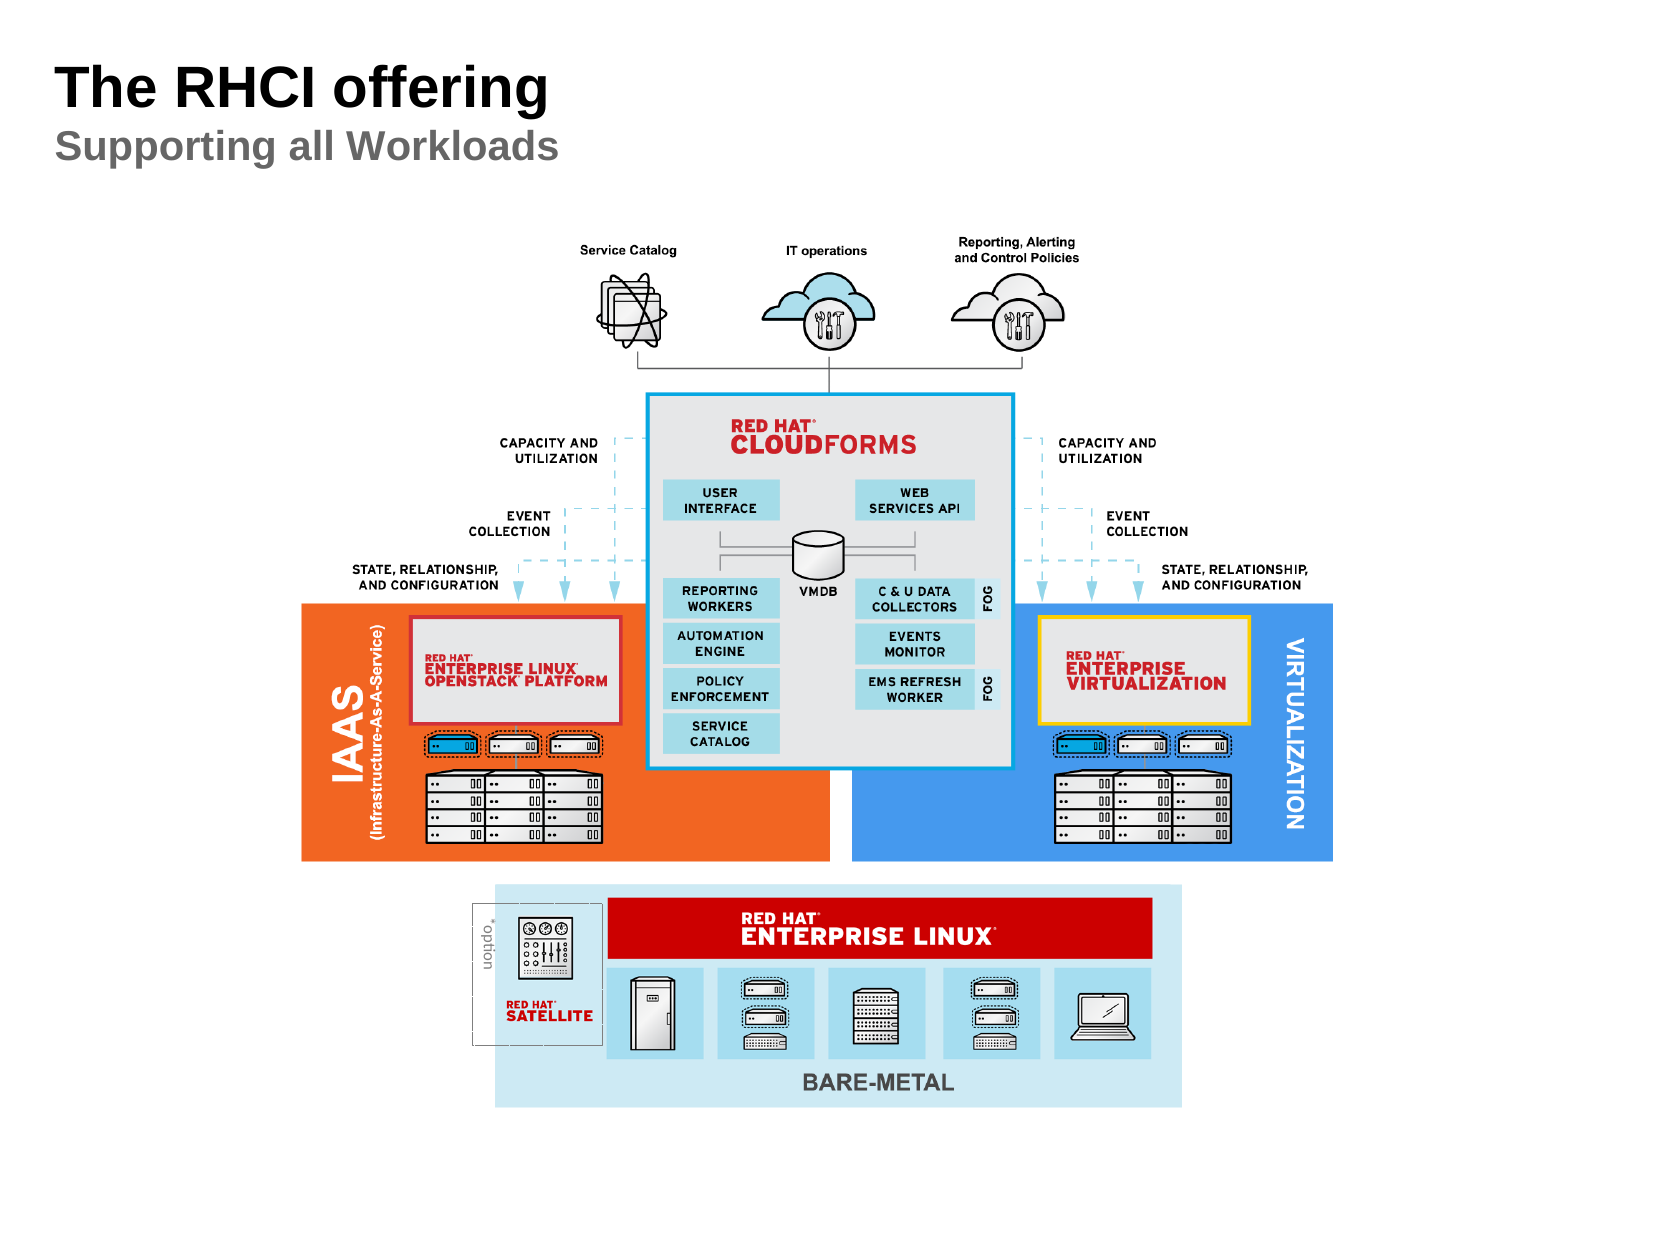

The RHCI offering
Supporting all Workloads
*option